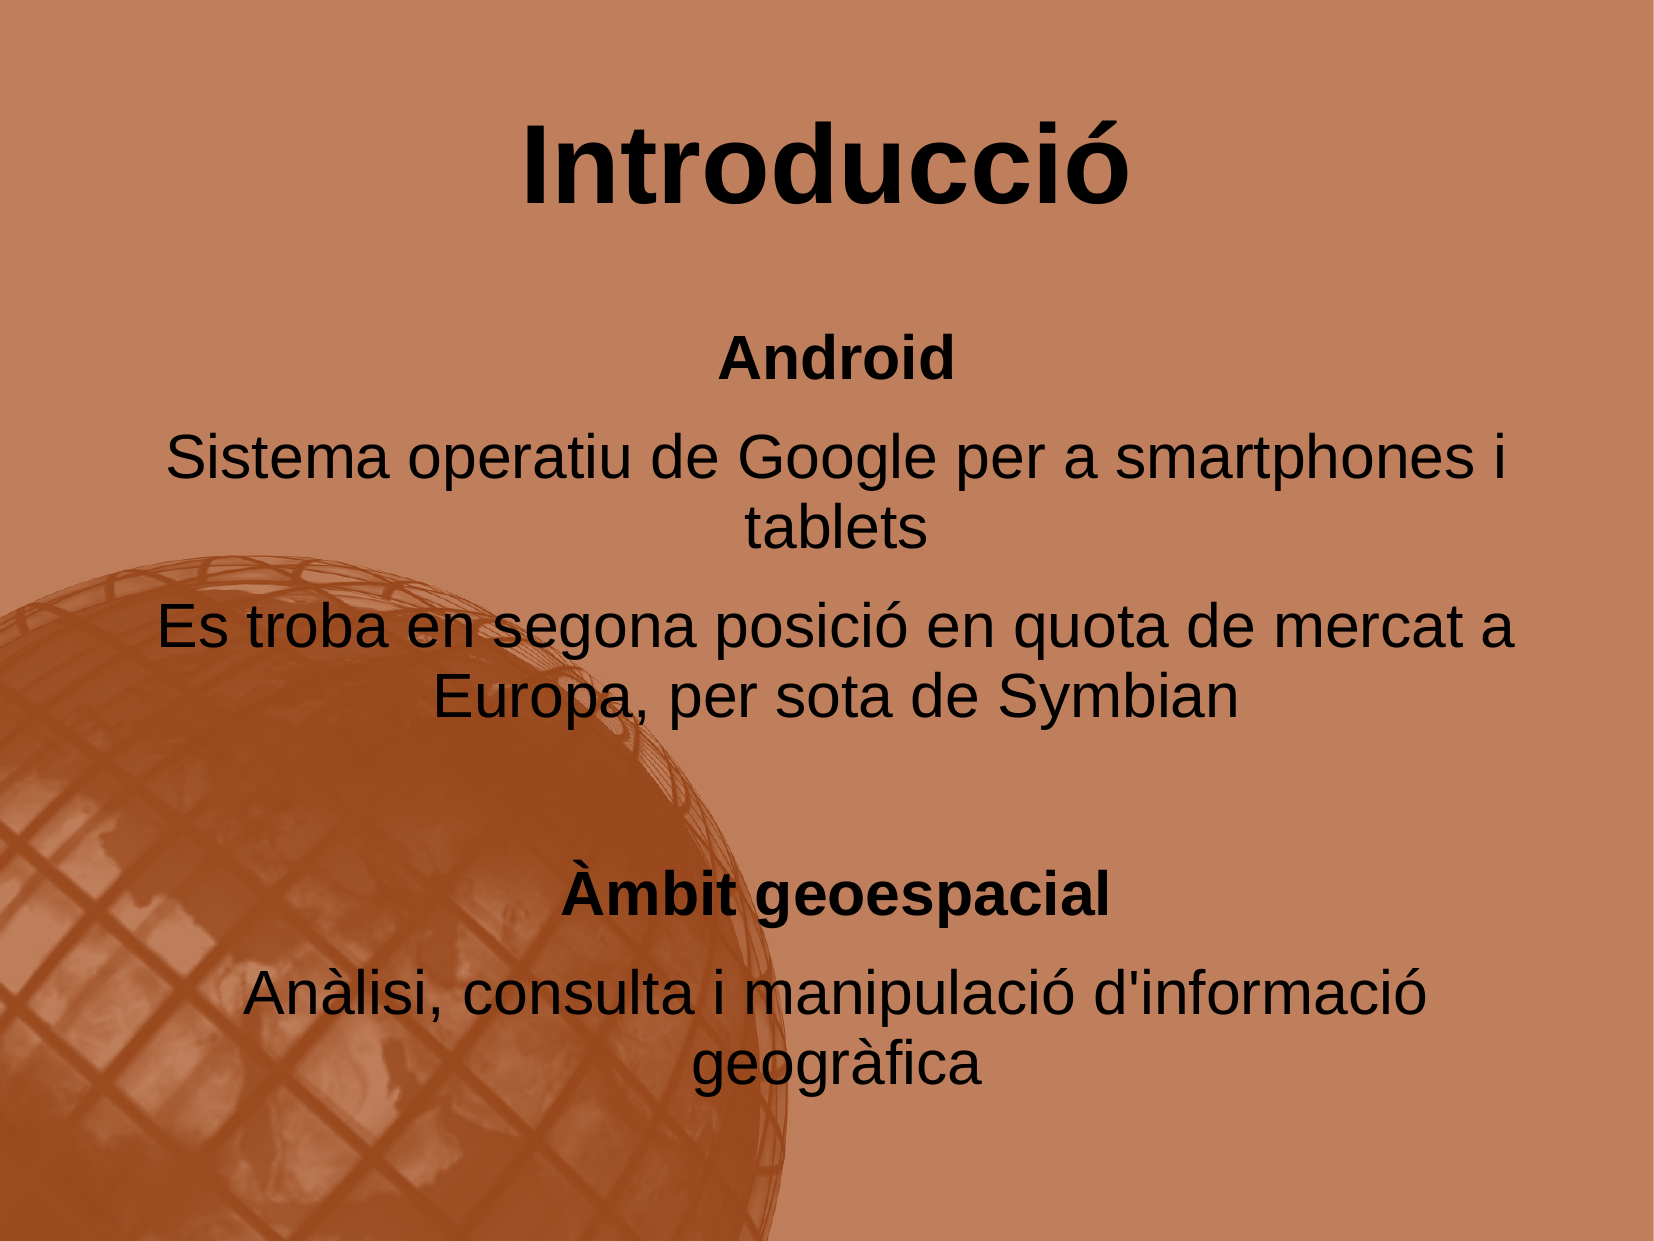

Introducció
# Android
Sistema operatiu de Google per a smartphones i tablets
Es troba en segona posició en quota de mercat a Europa, per sota de Symbian
Àmbit geoespacial
Anàlisi, consulta i manipulació d'informació geogràfica